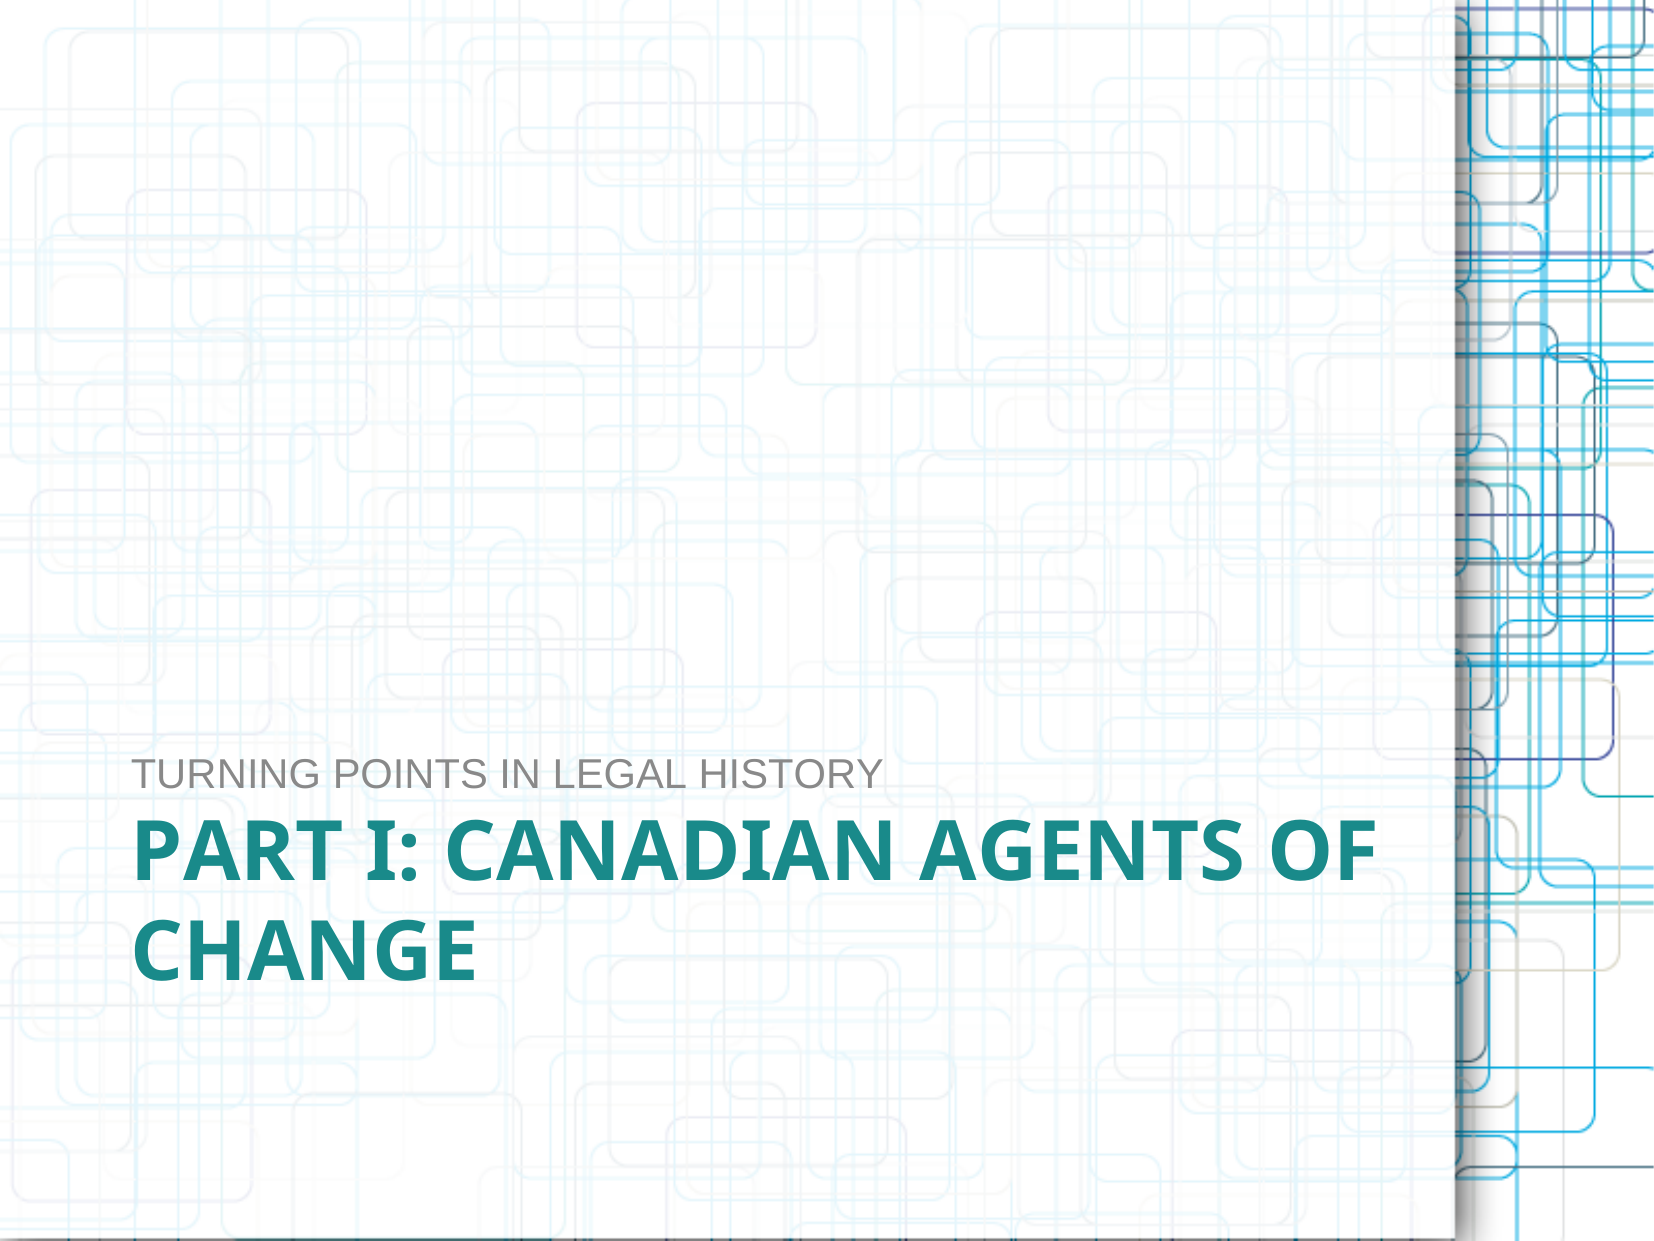

TURNING POINTS IN LEGAL HISTORY
# PART i: Canadian agents of change